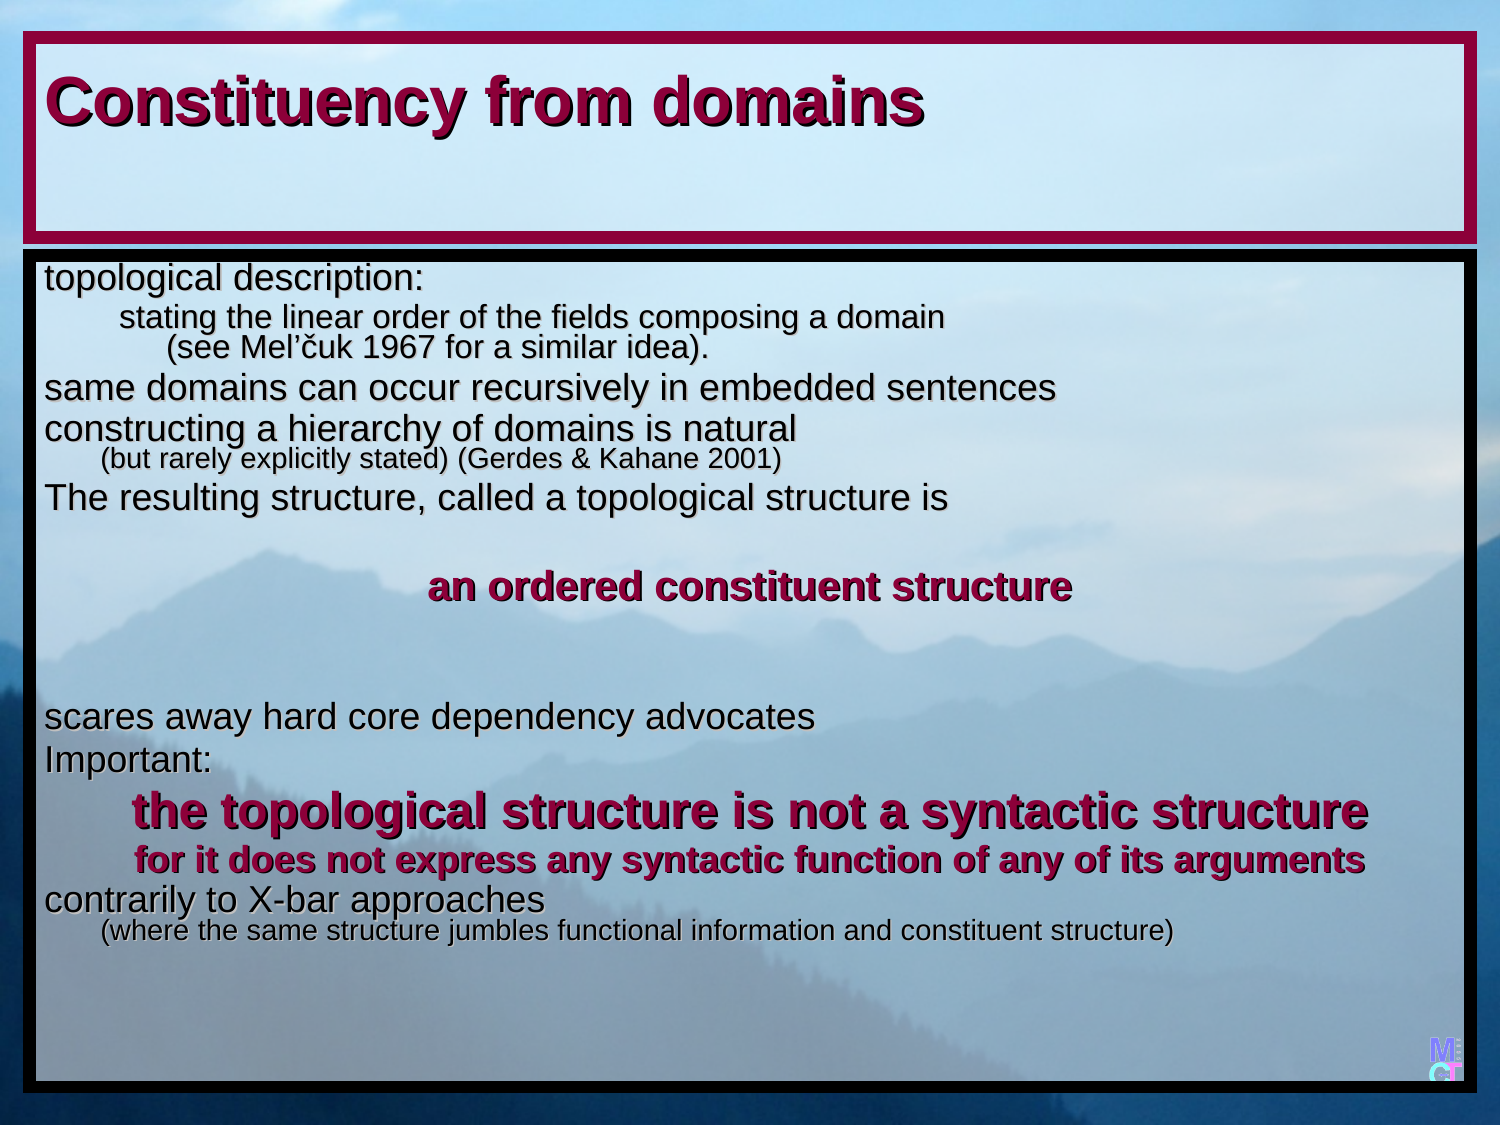

# Constituency from domains
topological description:
stating the linear order of the fields composing a domain
(see Mel’čuk 1967 for a similar idea).
same domains can occur recursively in embedded sentences
constructing a hierarchy of domains is natural
(but rarely explicitly stated) (Gerdes & Kahane 2001)
The resulting structure, called a topological structure is
an ordered constituent structure
scares away hard core dependency advocates
Important:
the topological structure is not a syntactic structure
for it does not express any syntactic function of any of its arguments
contrarily to X-bar approaches
(where the same structure jumbles functional information and constituent structure)